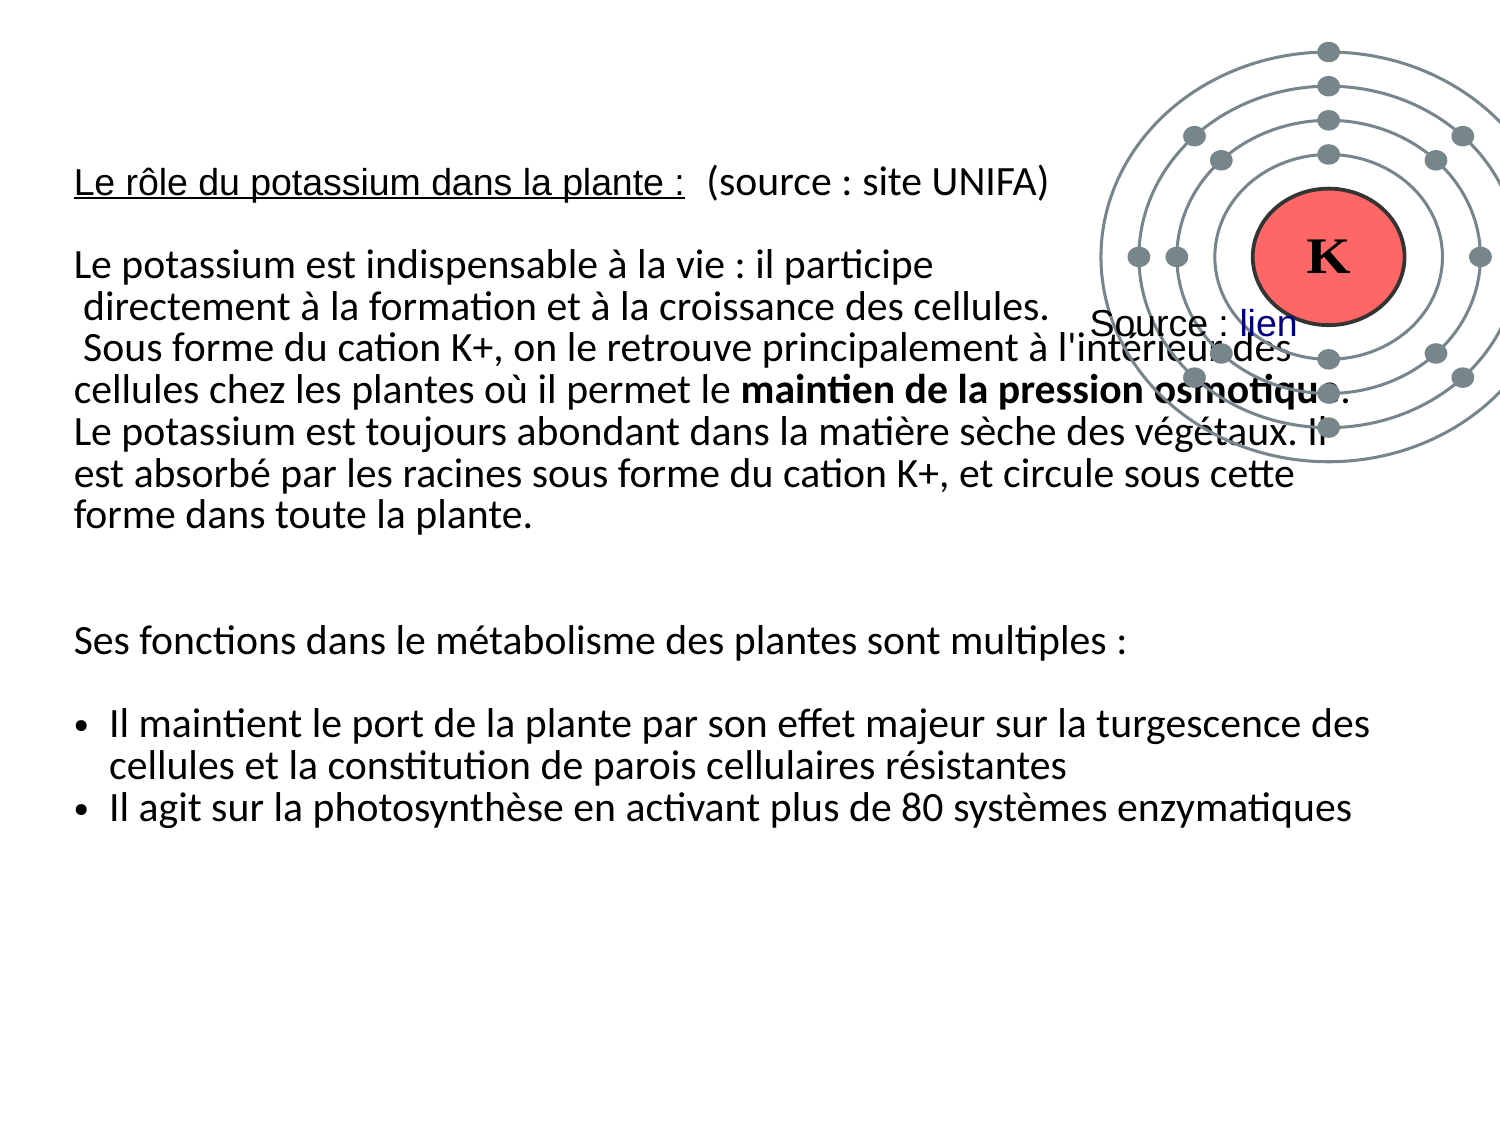

Le rôle du potassium dans la plante : (source : site UNIFA)
Le potassium est indispensable à la vie : il participe
 directement à la formation et à la croissance des cellules.
 Sous forme du cation K+, on le retrouve principalement à l'intérieur des cellules chez les plantes où il permet le maintien de la pression osmotique.
Le potassium est toujours abondant dans la matière sèche des végétaux. Il est absorbé par les racines sous forme du cation K+, et circule sous cette forme dans toute la plante.
Ses fonctions dans le métabolisme des plantes sont multiples :
Il maintient le port de la plante par son effet majeur sur la turgescence des cellules et la constitution de parois cellulaires résistantes
Il agit sur la photosynthèse en activant plus de 80 systèmes enzymatiques
Source : lien